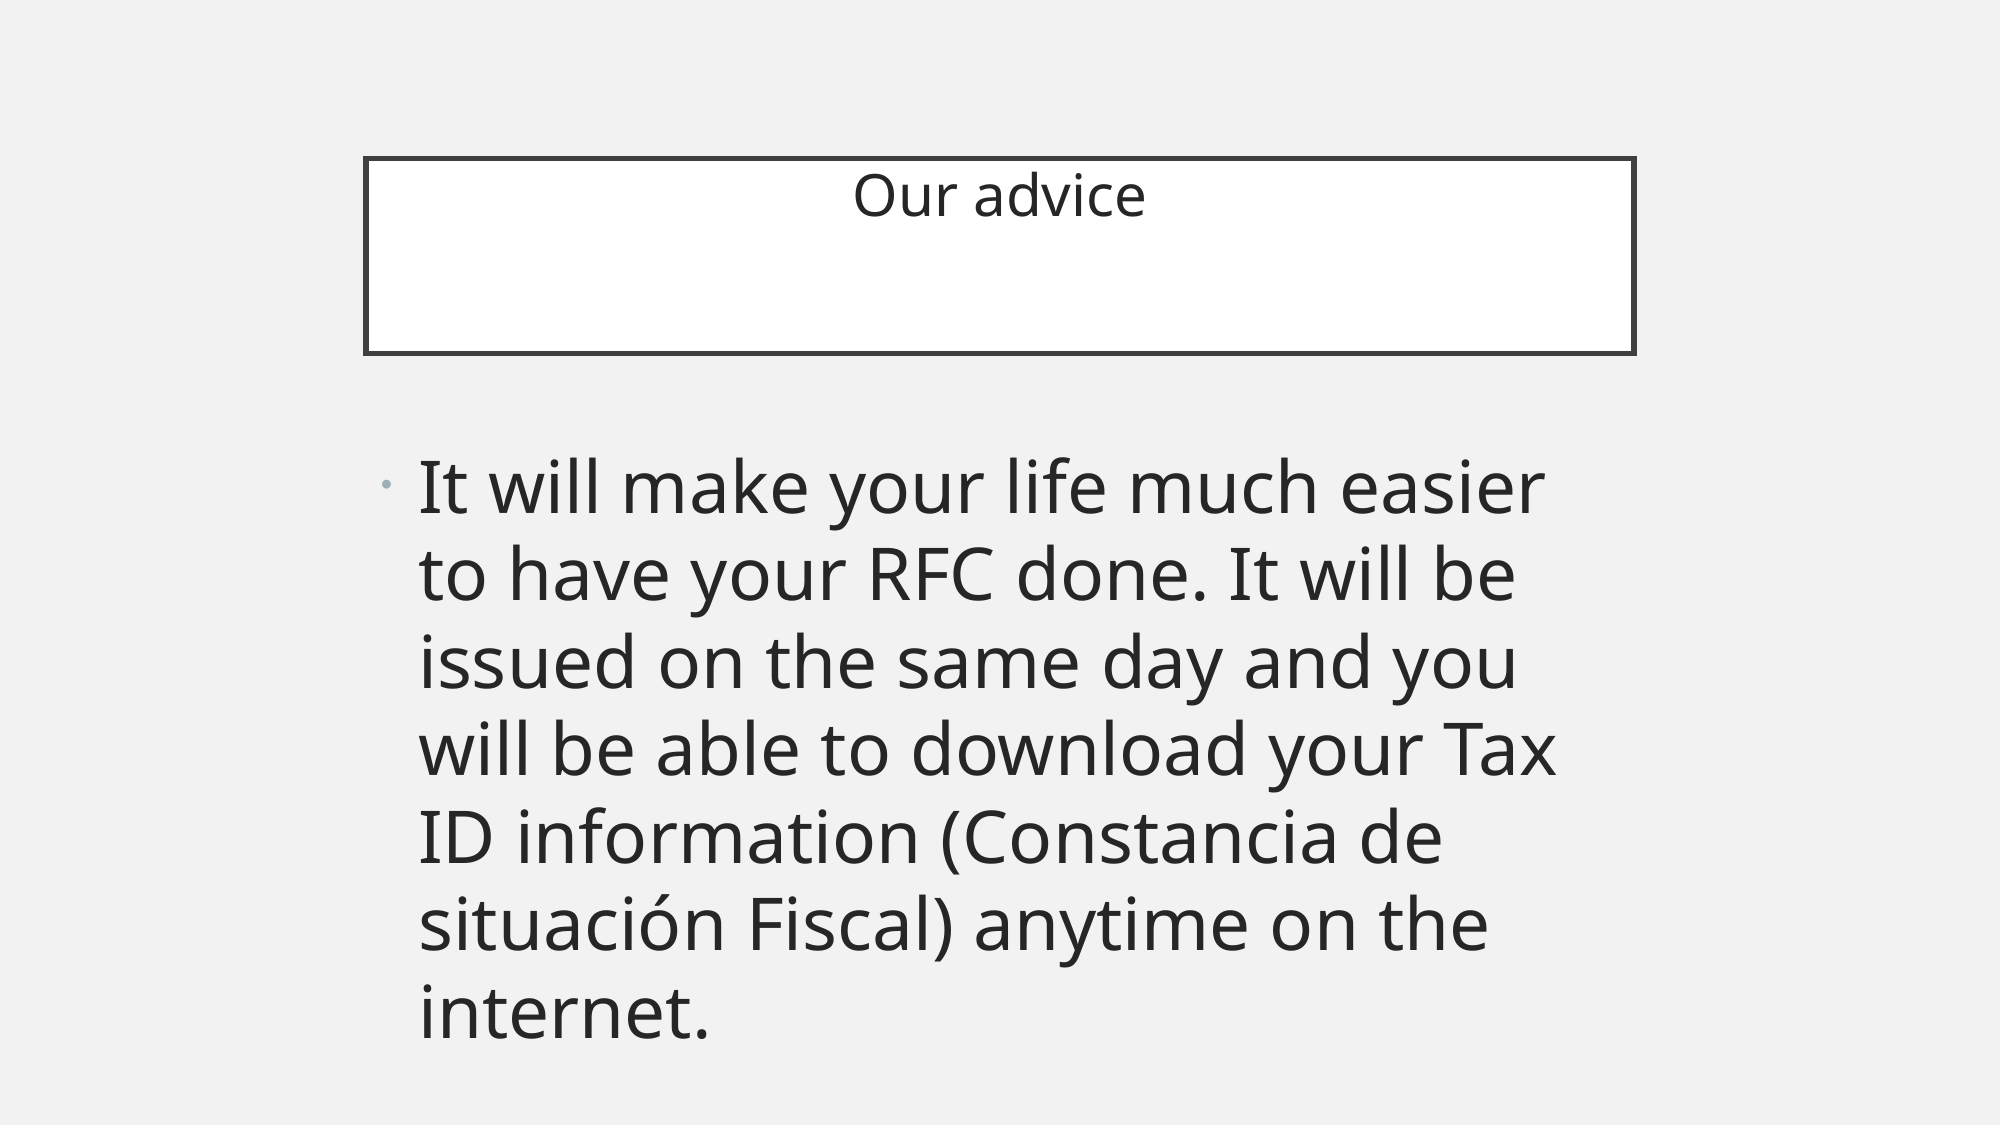

# Our advice
It will make your life much easier to have your RFC done. It will be issued on the same day and you will be able to download your Tax ID information (Constancia de situación Fiscal) anytime on the internet.